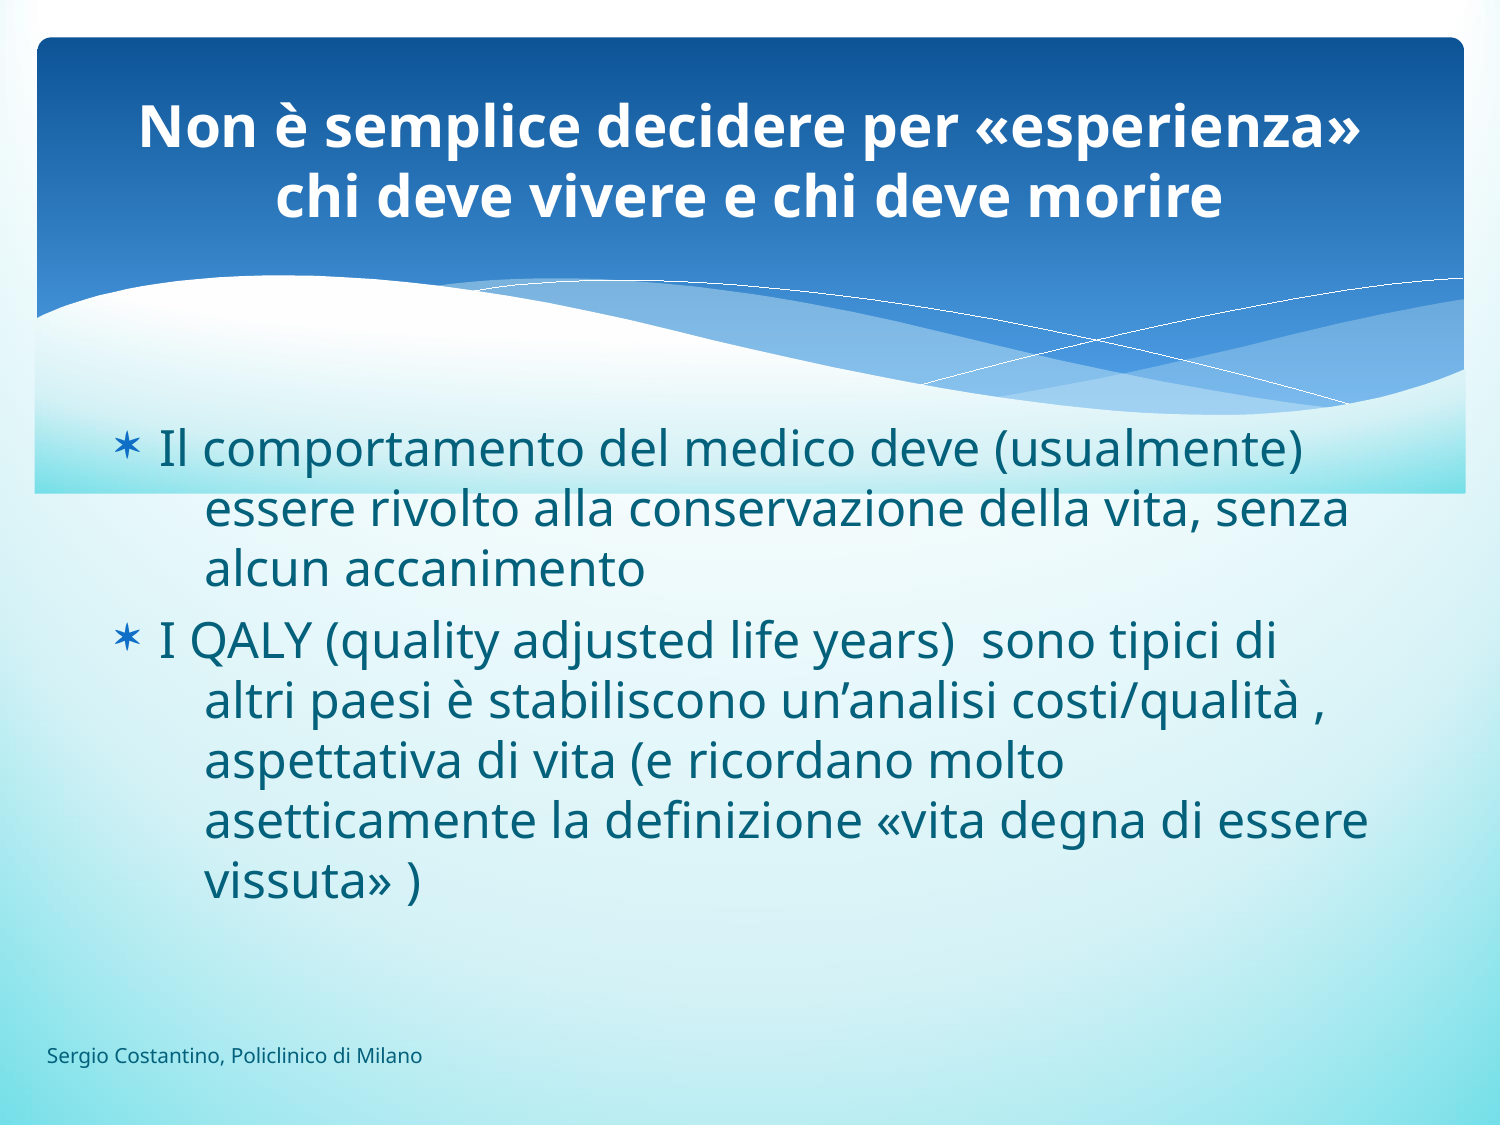

Non è semplice decidere per «esperienza» chi deve vivere e chi deve morire
# Il comportamento del medico deve (usualmente) essere rivolto alla conservazione della vita, senza alcun accanimento
I QALY (quality adjusted life years) sono tipici di altri paesi è stabiliscono un’analisi costi/qualità , aspettativa di vita (e ricordano molto asetticamente la definizione «vita degna di essere vissuta» )
Sergio Costantino, Policlinico di Milano